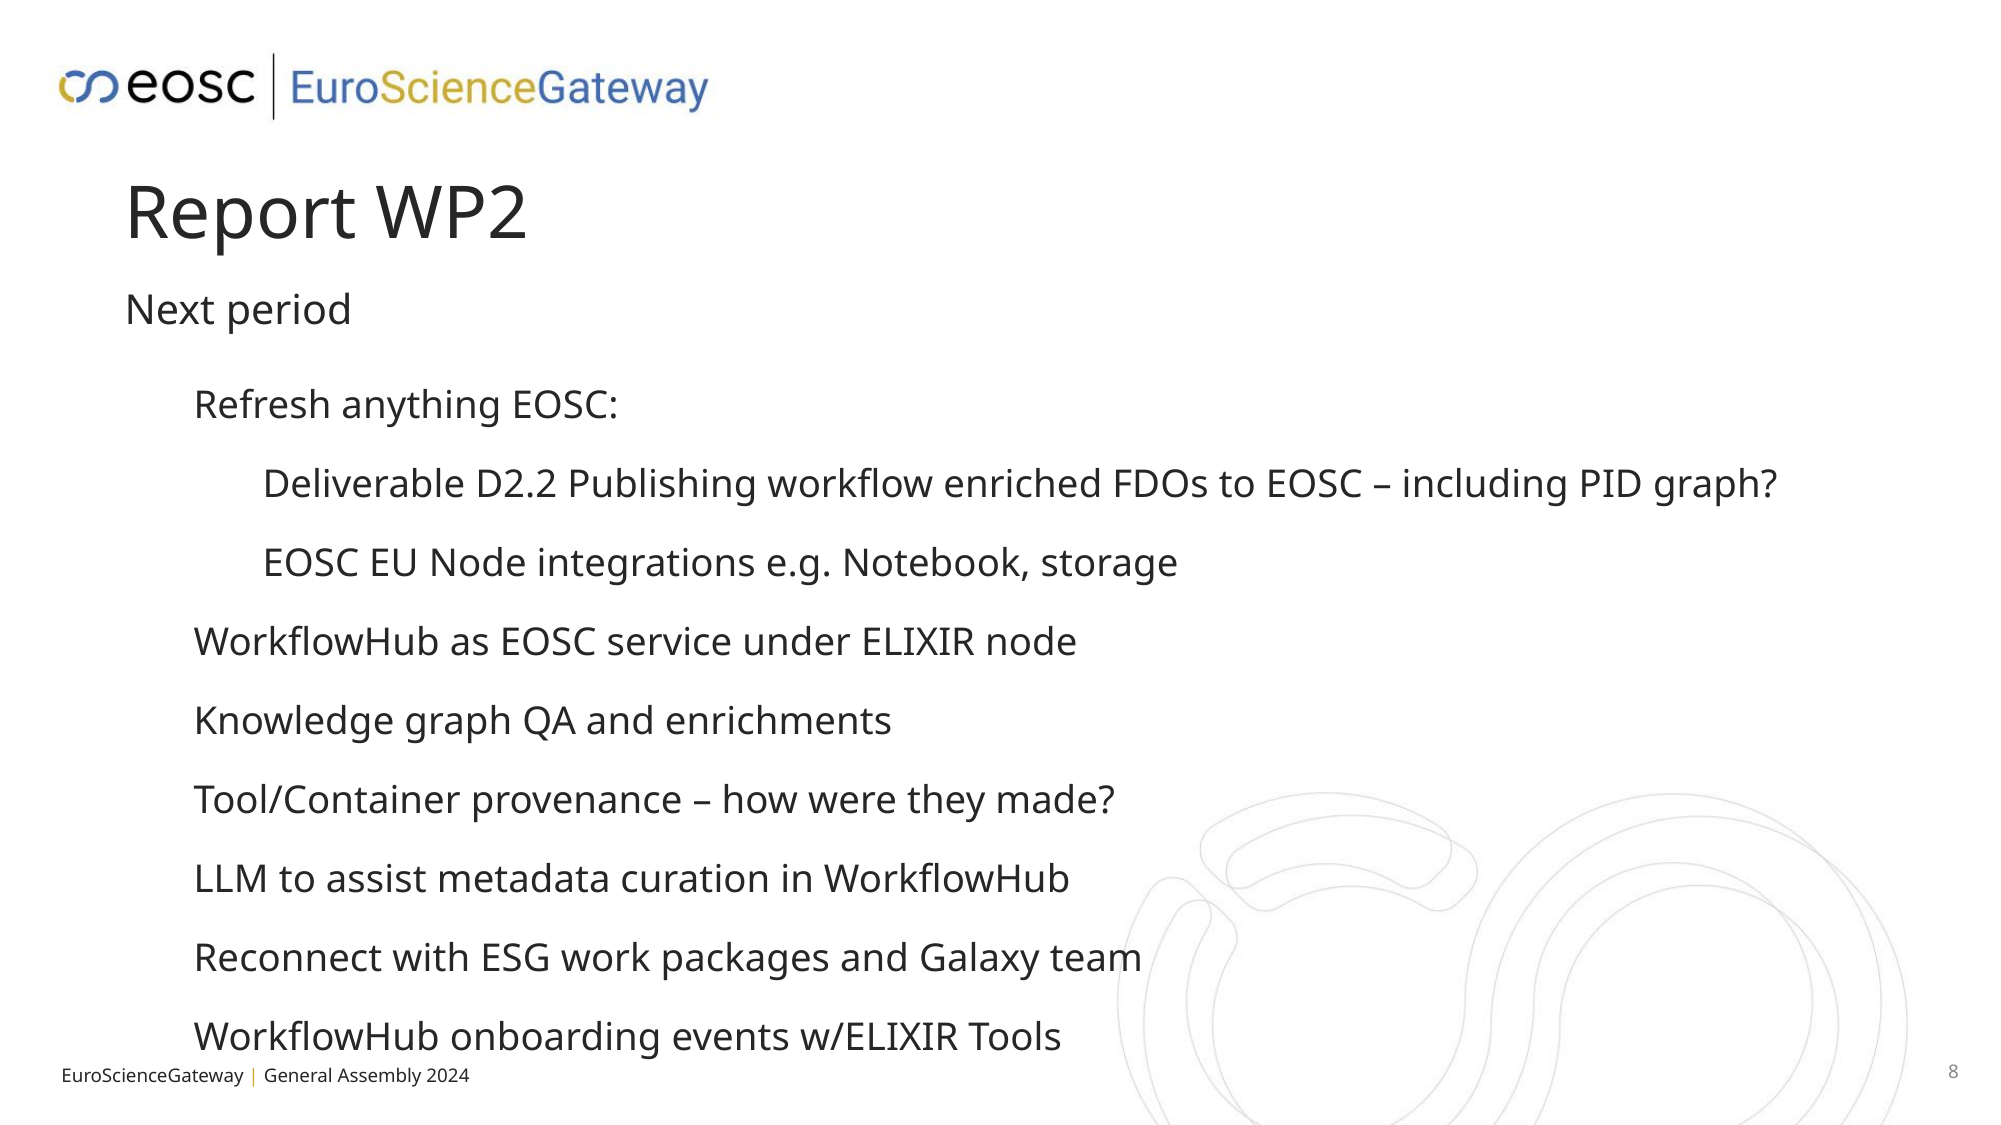

Report WP2
Next period
# Refresh anything EOSC:
Deliverable D2.2 Publishing workflow enriched FDOs to EOSC – including PID graph?
EOSC EU Node integrations e.g. Notebook, storage
	WorkflowHub as EOSC service under ELIXIR node
Knowledge graph QA and enrichments
Tool/Container provenance – how were they made?
LLM to assist metadata curation in WorkflowHub
Reconnect with ESG work packages and Galaxy team
WorkflowHub onboarding events w/ELIXIR Tools